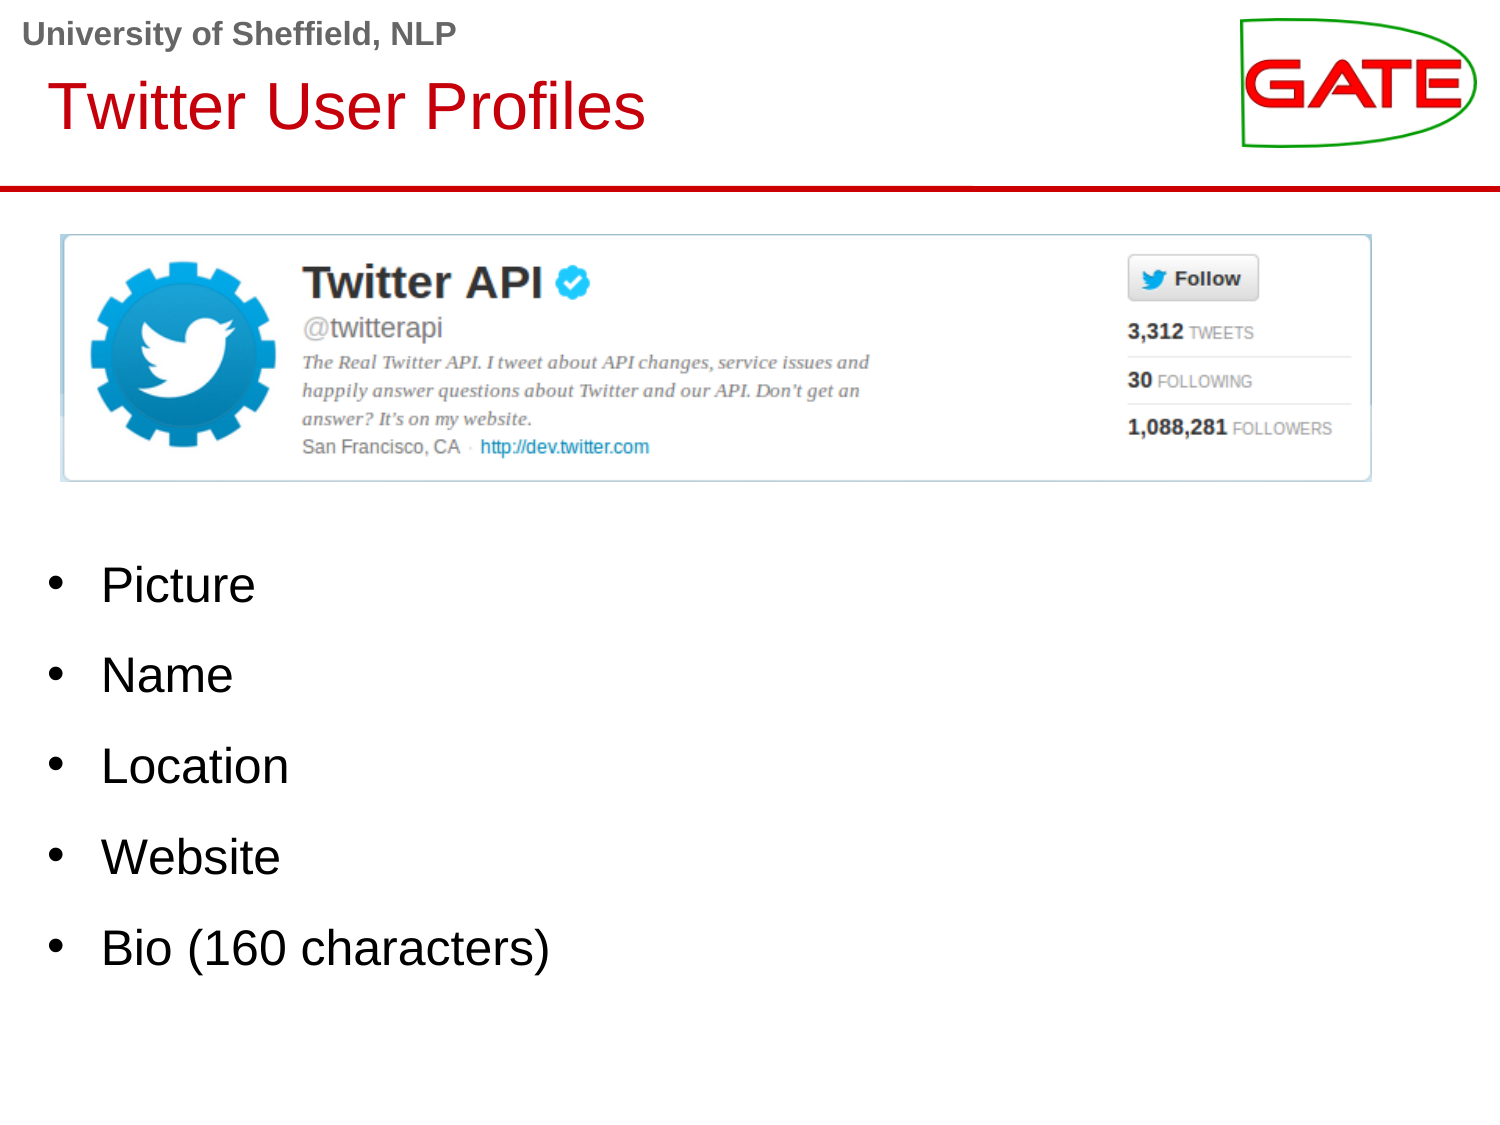

Twitter User Profiles
Picture
Name
Location
Website
Bio (160 characters)